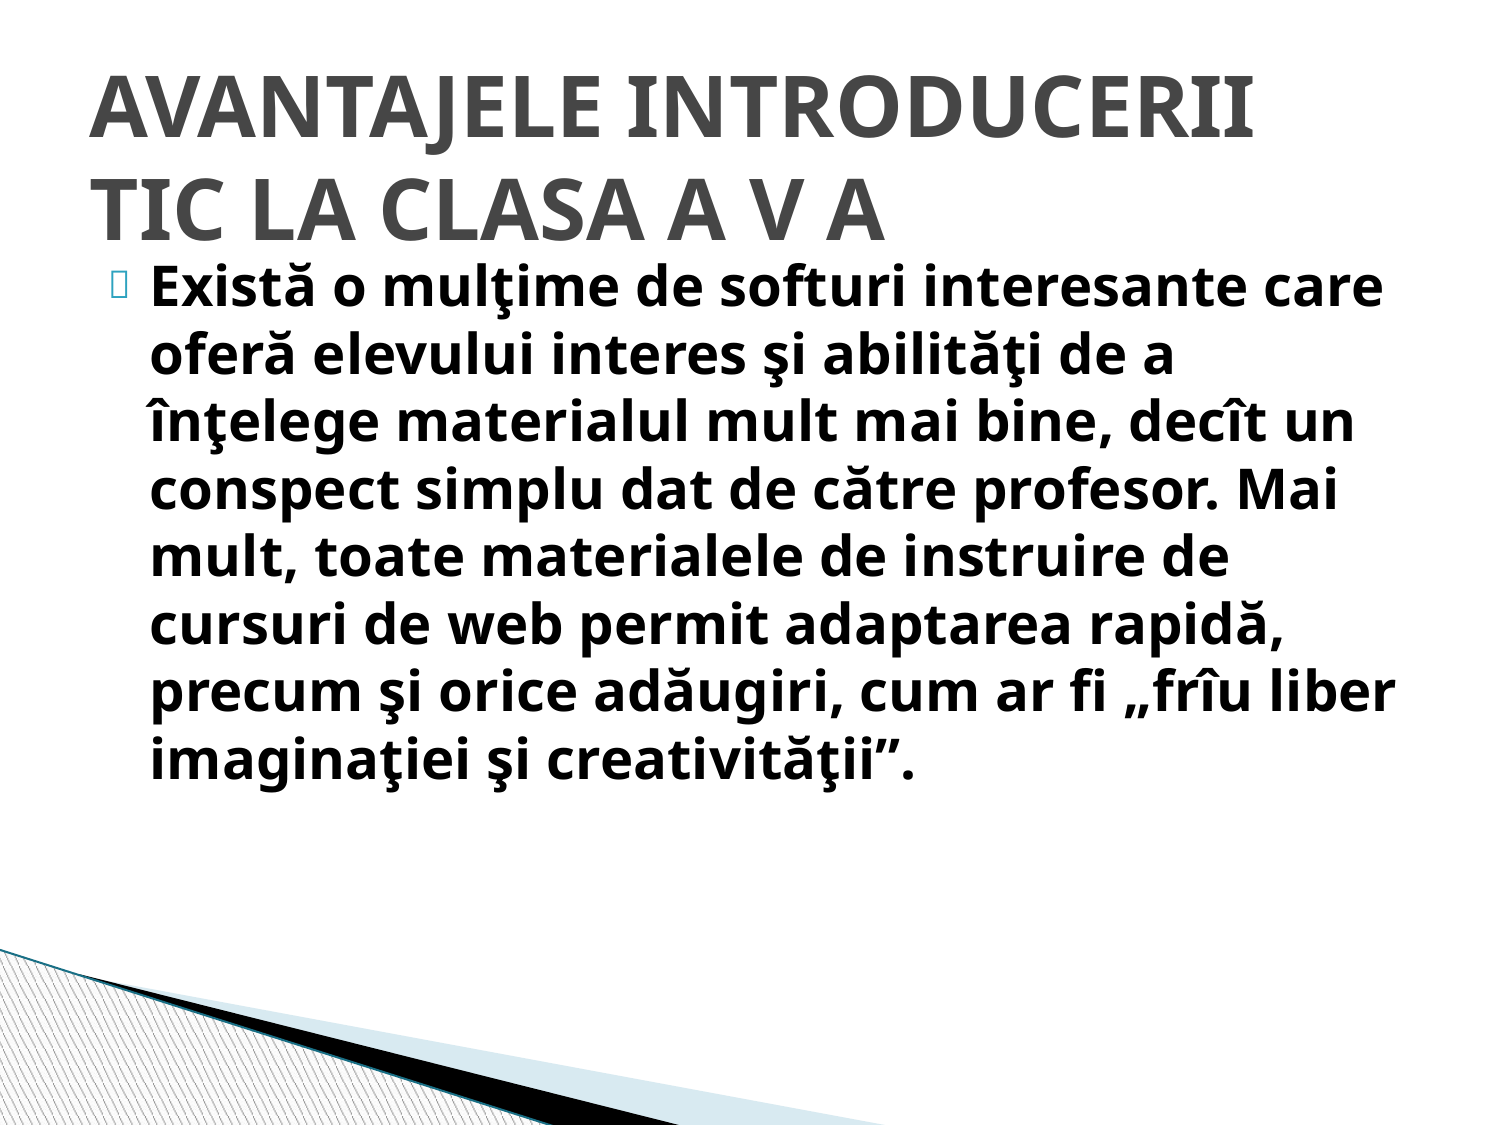

AVANTAJELE INTRODUCERII TIC LA CLASA A V A
# Există o mulţime de softuri interesante care oferă elevului interes şi abilităţi de a înţelege materialul mult mai bine, decît un conspect simplu dat de către profesor. Mai mult, toate materialele de instruire de cursuri de web permit adaptarea rapidă, precum şi orice adăugiri, cum ar fi „frîu liber imaginaţiei şi creativităţii”.